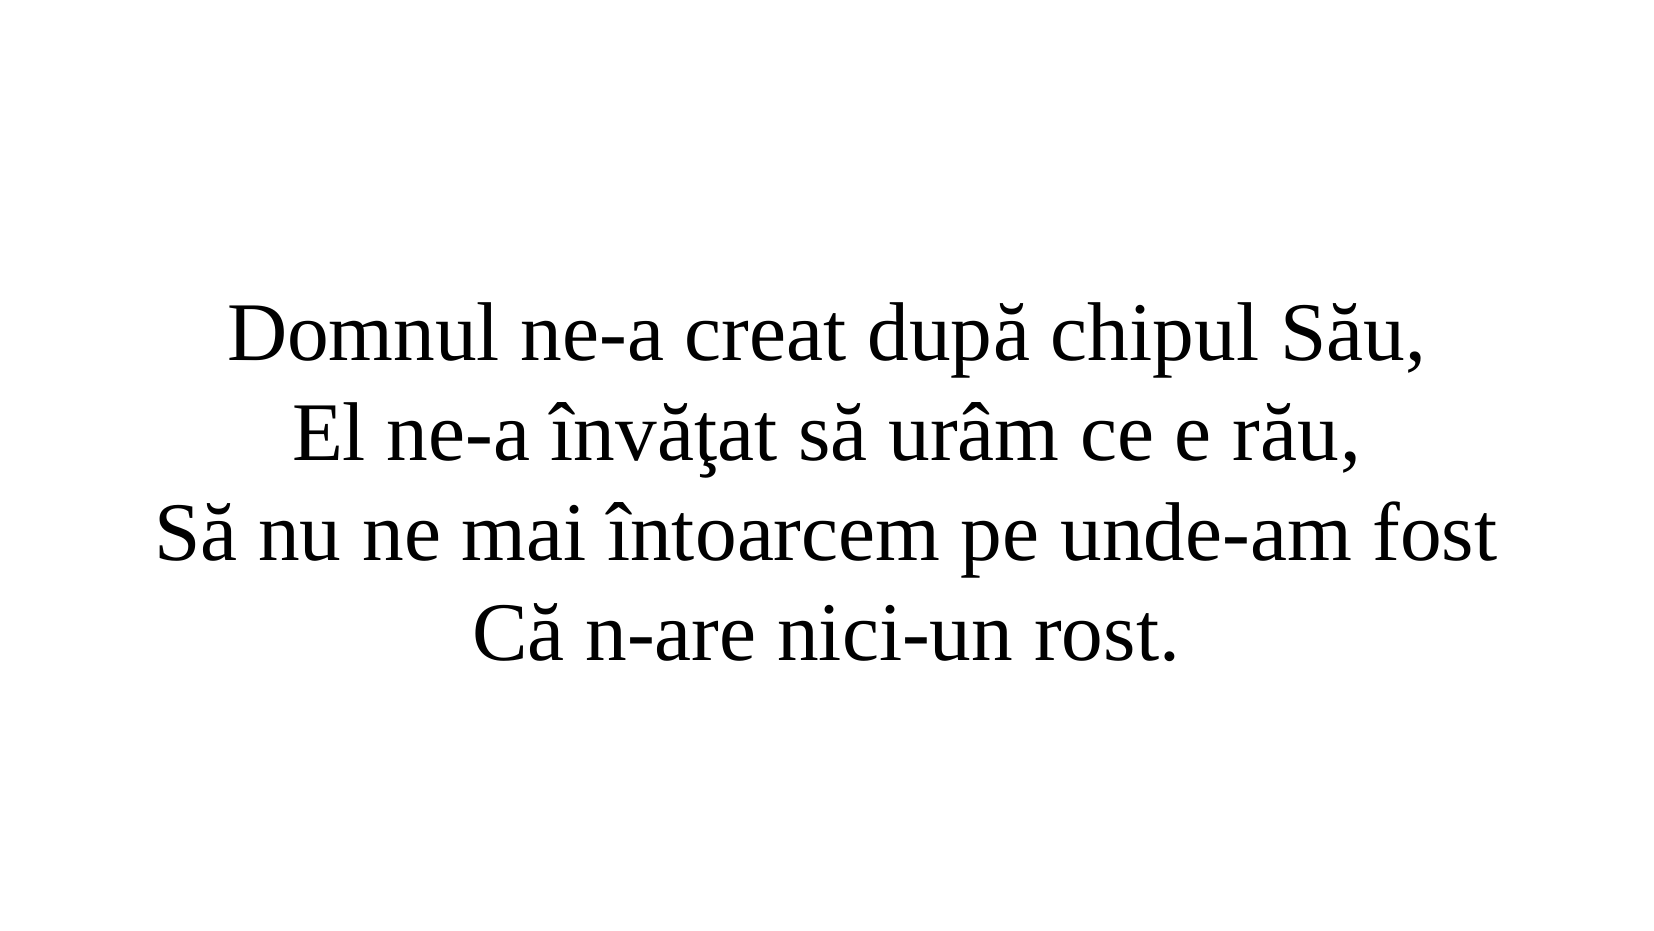

# Domnul ne-a creat după chipul Său, El ne-a învăţat să urâm ce e rău, Să nu ne mai întoarcem pe unde-am fost Că n-are nici-un rost.